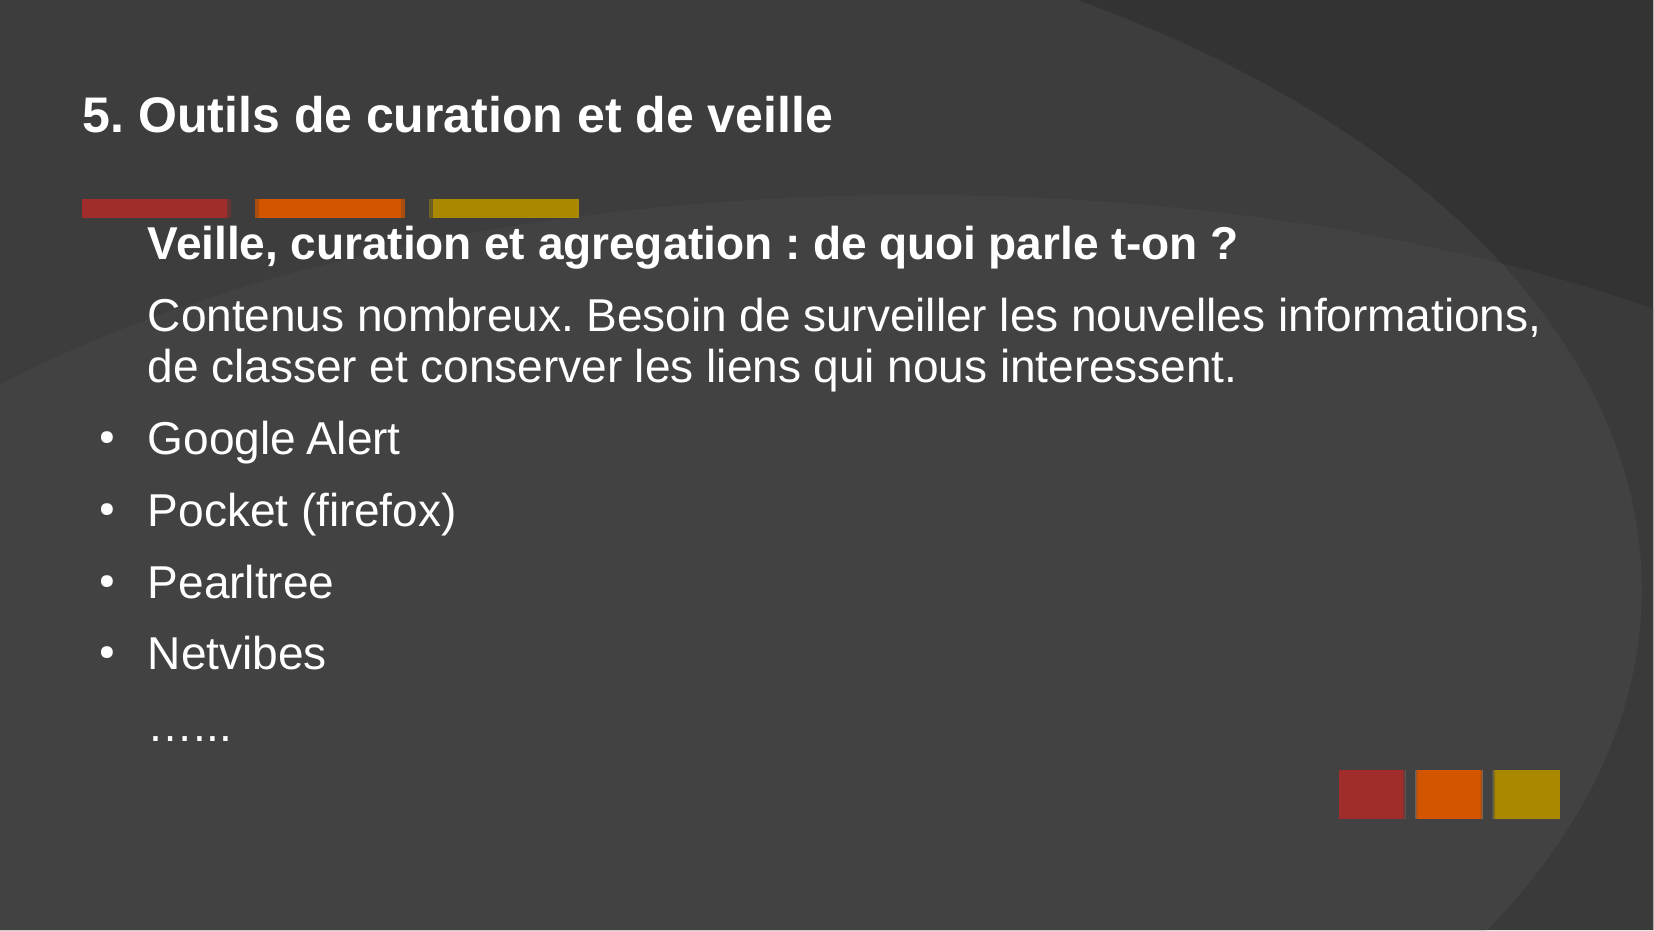

# 5. Outils de curation et de veille
Veille, curation et agregation : de quoi parle t-on ?
Contenus nombreux. Besoin de surveiller les nouvelles informations, de classer et conserver les liens qui nous interessent.
Google Alert
Pocket (firefox)
Pearltree
Netvibes
…...